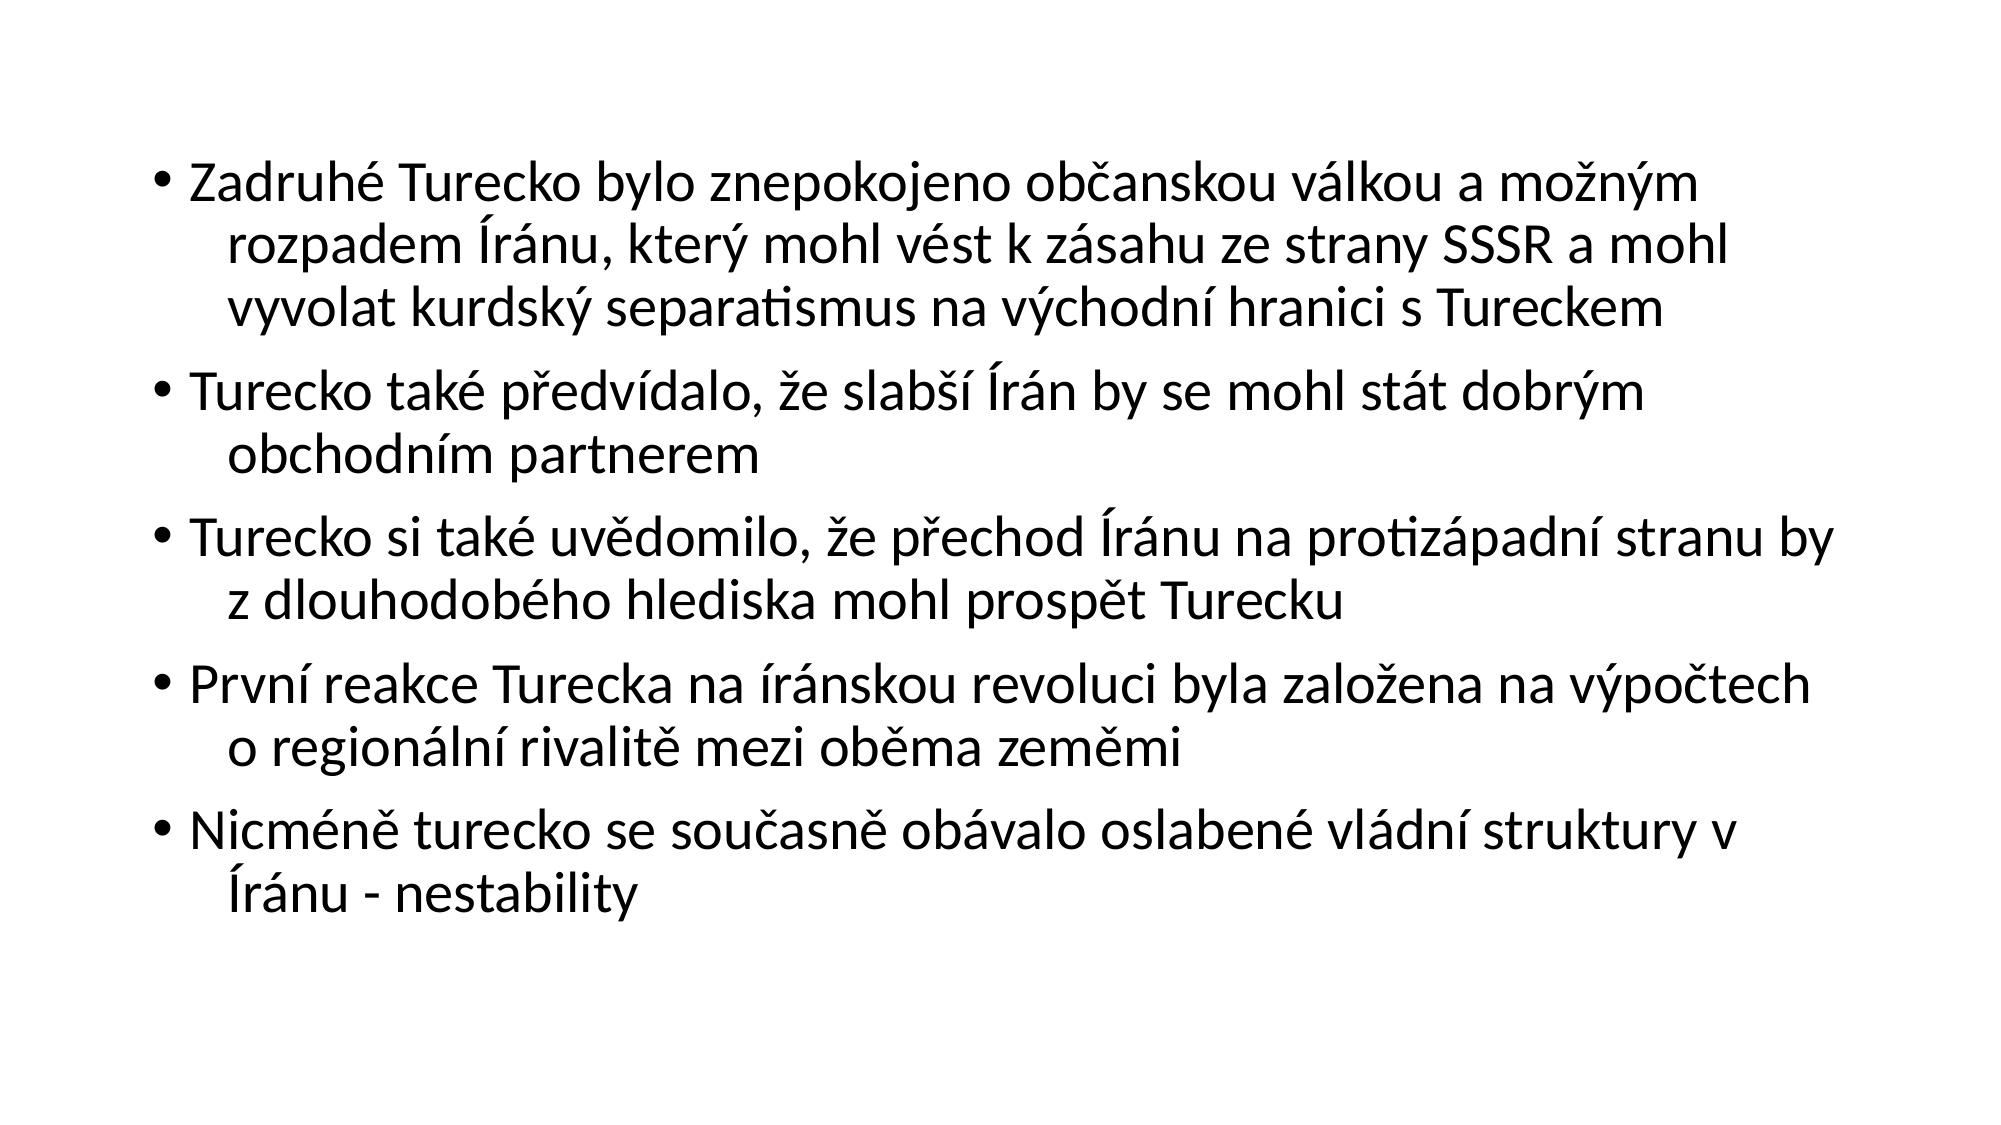

#
Zadruhé Turecko bylo znepokojeno občanskou válkou a možným rozpadem Íránu, který mohl vést k zásahu ze strany SSSR a mohl vyvolat kurdský separatismus na východní hranici s Tureckem
Turecko také předvídalo, že slabší Írán by se mohl stát dobrým obchodním partnerem
Turecko si také uvědomilo, že přechod Íránu na protizápadní stranu by z dlouhodobého hlediska mohl prospět Turecku
První reakce Turecka na íránskou revoluci byla založena na výpočtech o regionální rivalitě mezi oběma zeměmi
Nicméně turecko se současně obávalo oslabené vládní struktury v Íránu - nestability